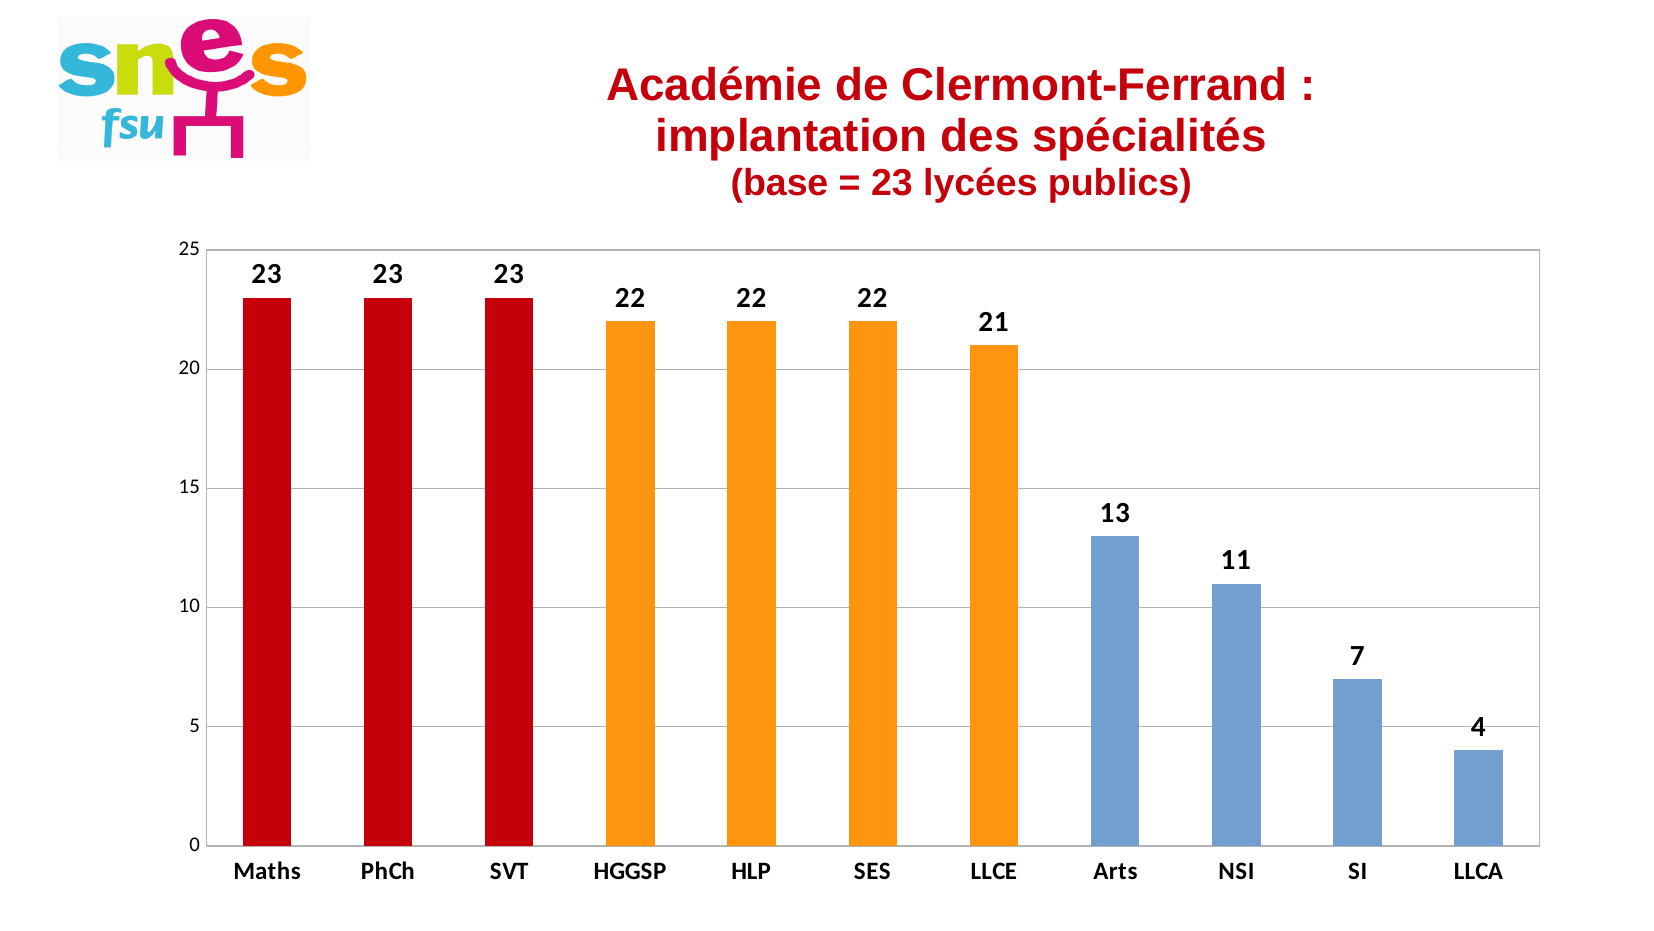

Académie de Clermont-Ferrand :
implantation des spécialités
(base = 23 lycées publics)
### Chart
| Category | Colonne F |
|---|---|
| Maths | 23.0 |
| PhCh | 23.0 |
| SVT | 23.0 |
| HGGSP | 22.0 |
| HLP | 22.0 |
| SES | 22.0 |
| LLCE | 21.0 |
| Arts | 13.0 |
| NSI | 11.0 |
| SI | 7.0 |
| LLCA | 4.0 |